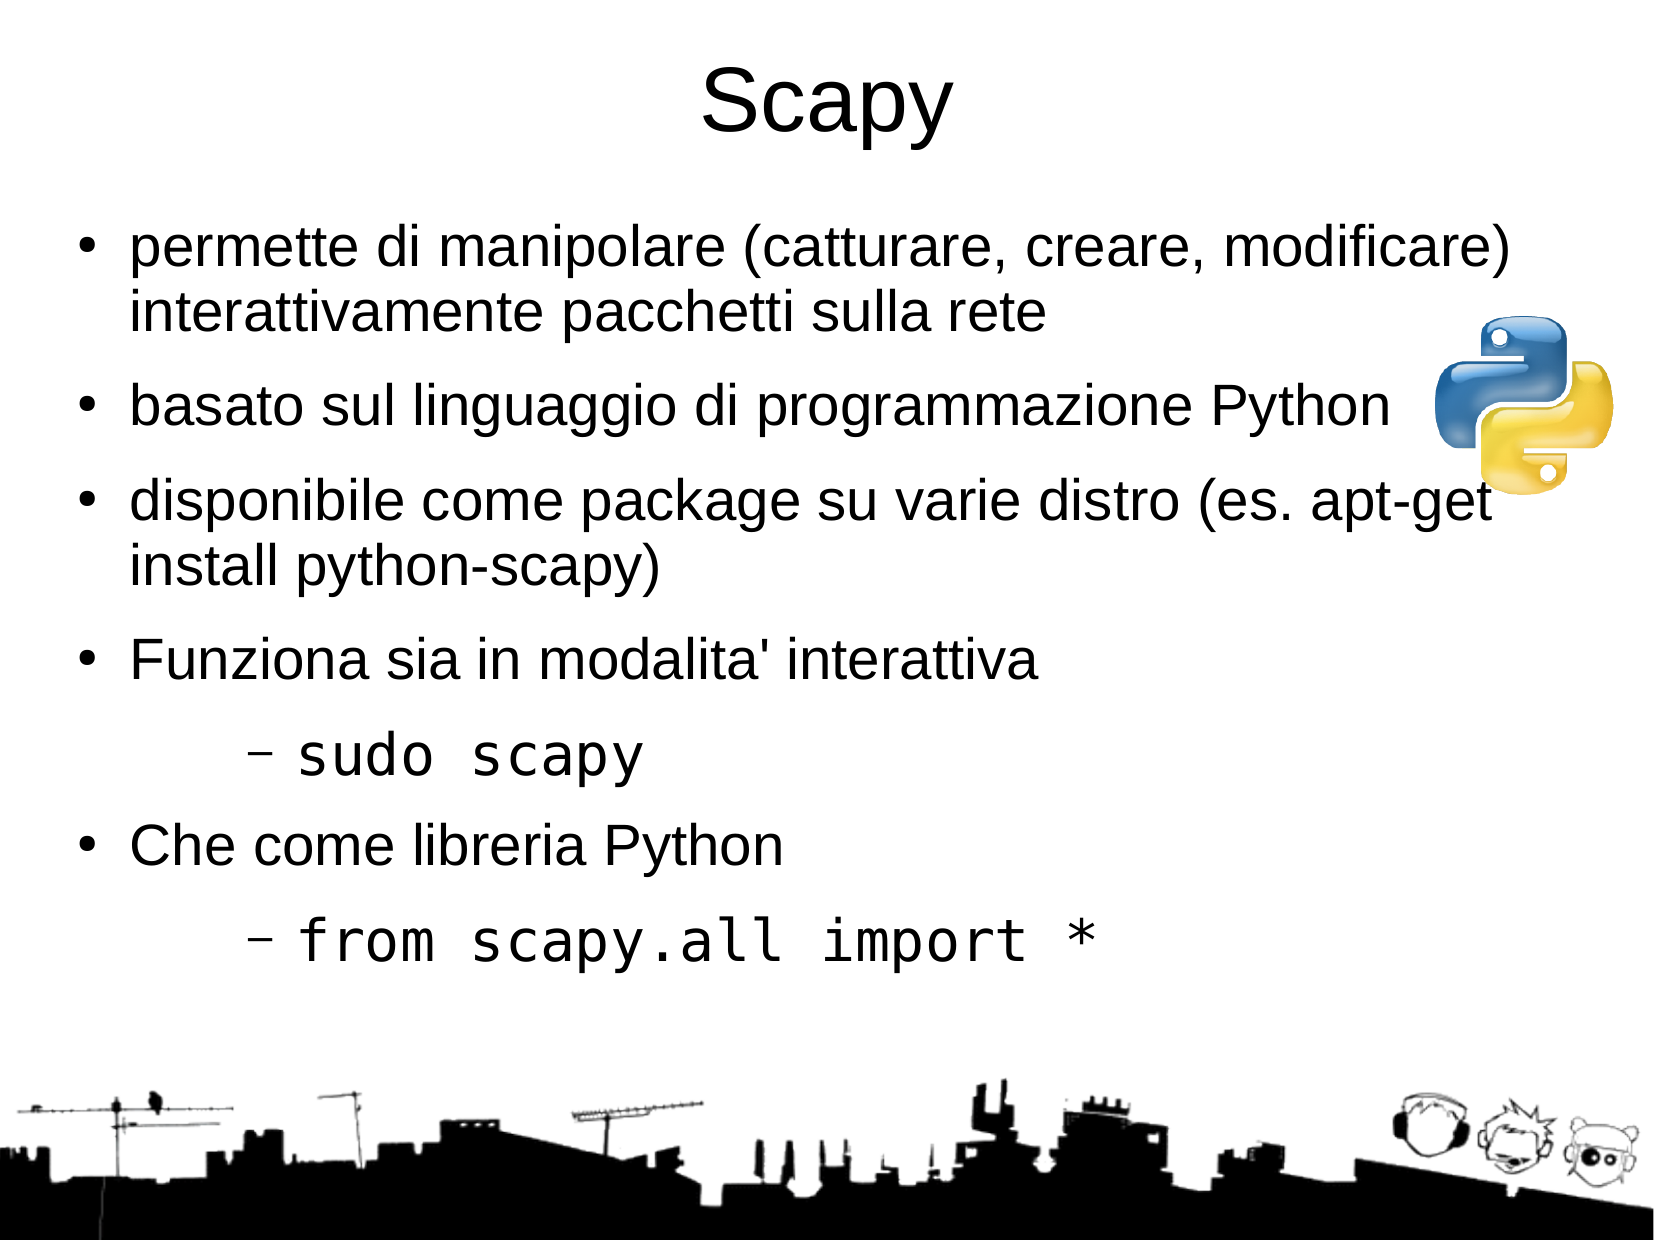

# Scapy
permette di manipolare (catturare, creare, modificare) interattivamente pacchetti sulla rete
basato sul linguaggio di programmazione Python
disponibile come package su varie distro (es. apt-get install python-scapy)
Funziona sia in modalita' interattiva
sudo scapy
Che come libreria Python
from scapy.all import *